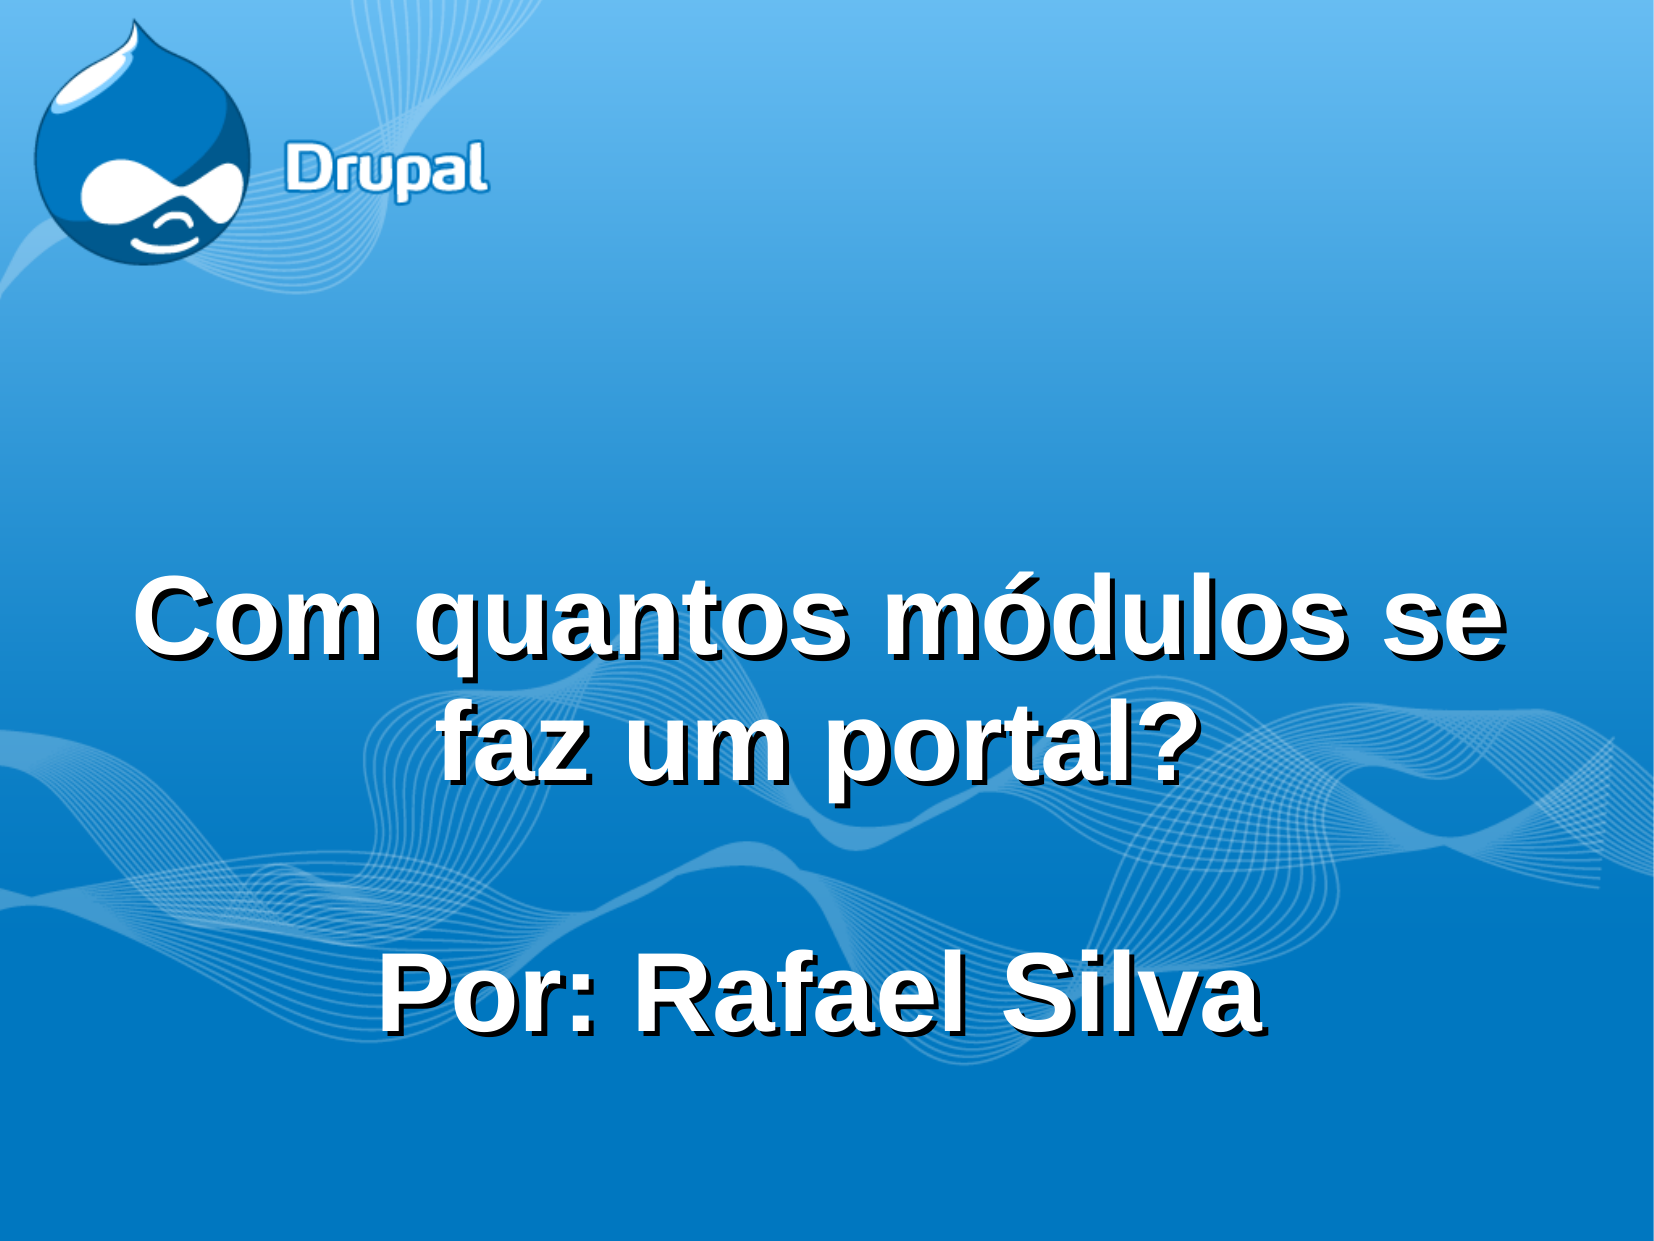

# Com quantos módulos se faz um portal? Por: Rafael Silva